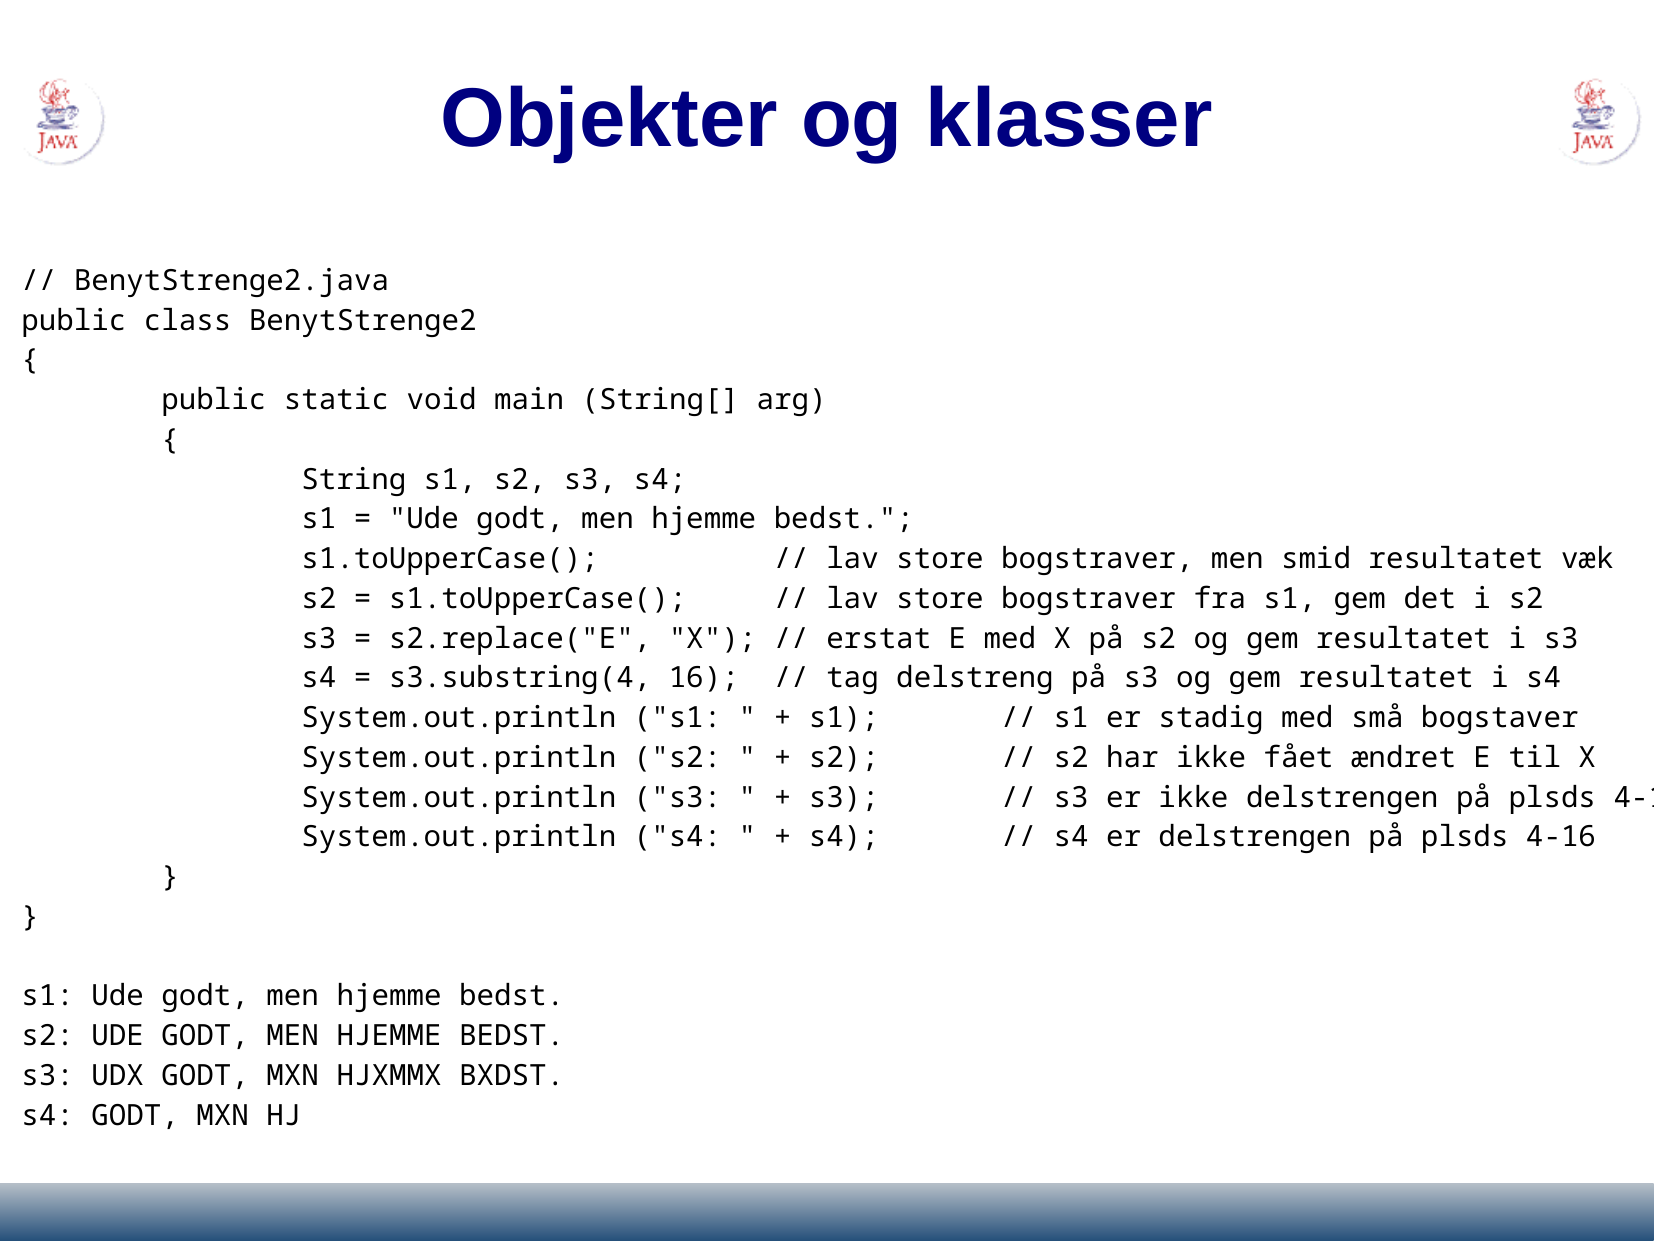

# Objekter og klasser
// BenytStrenge2.java
public class BenytStrenge2
{
 public static void main (String[] arg)
 {
 String s1, s2, s3, s4;
 s1 = "Ude godt, men hjemme bedst.";
 s1.toUpperCase(); // lav store bogstraver, men smid resultatet væk
 s2 = s1.toUpperCase(); // lav store bogstraver fra s1, gem det i s2
 s3 = s2.replace("E", "X"); // erstat E med X på s2 og gem resultatet i s3
 s4 = s3.substring(4, 16); // tag delstreng på s3 og gem resultatet i s4
 System.out.println ("s1: " + s1); // s1 er stadig med små bogstaver
 System.out.println ("s2: " + s2); // s2 har ikke fået ændret E til X
 System.out.println ("s3: " + s3); // s3 er ikke delstrengen på plsds 4-16
 System.out.println ("s4: " + s4); // s4 er delstrengen på plsds 4-16
 }
}
s1: Ude godt, men hjemme bedst.
s2: UDE GODT, MEN HJEMME BEDST.
s3: UDX GODT, MXN HJXMMX BXDST.
s4: GODT, MXN HJ